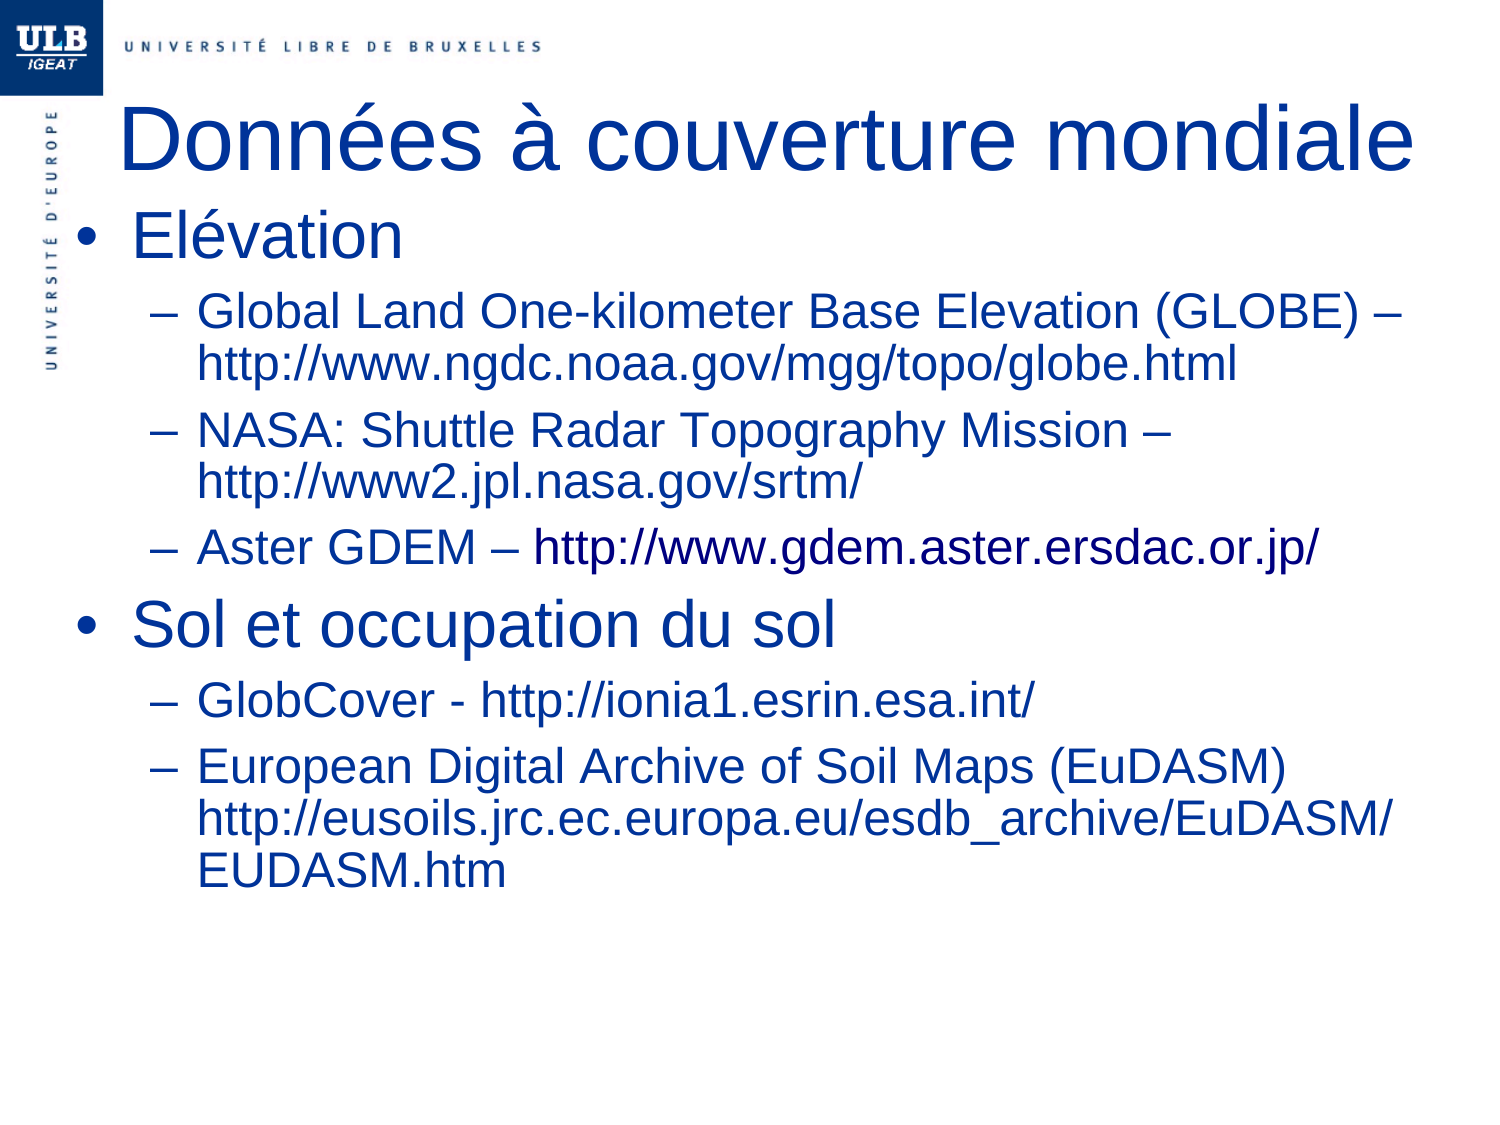

# Données à couverture mondiale
Elévation
Global Land One-kilometer Base Elevation (GLOBE) – http://www.ngdc.noaa.gov/mgg/topo/globe.html
NASA: Shuttle Radar Topography Mission – http://www2.jpl.nasa.gov/srtm/
Aster GDEM – http://www.gdem.aster.ersdac.or.jp/
Sol et occupation du sol
GlobCover - http://ionia1.esrin.esa.int/
European Digital Archive of Soil Maps (EuDASM) http://eusoils.jrc.ec.europa.eu/esdb_archive/EuDASM/EUDASM.htm